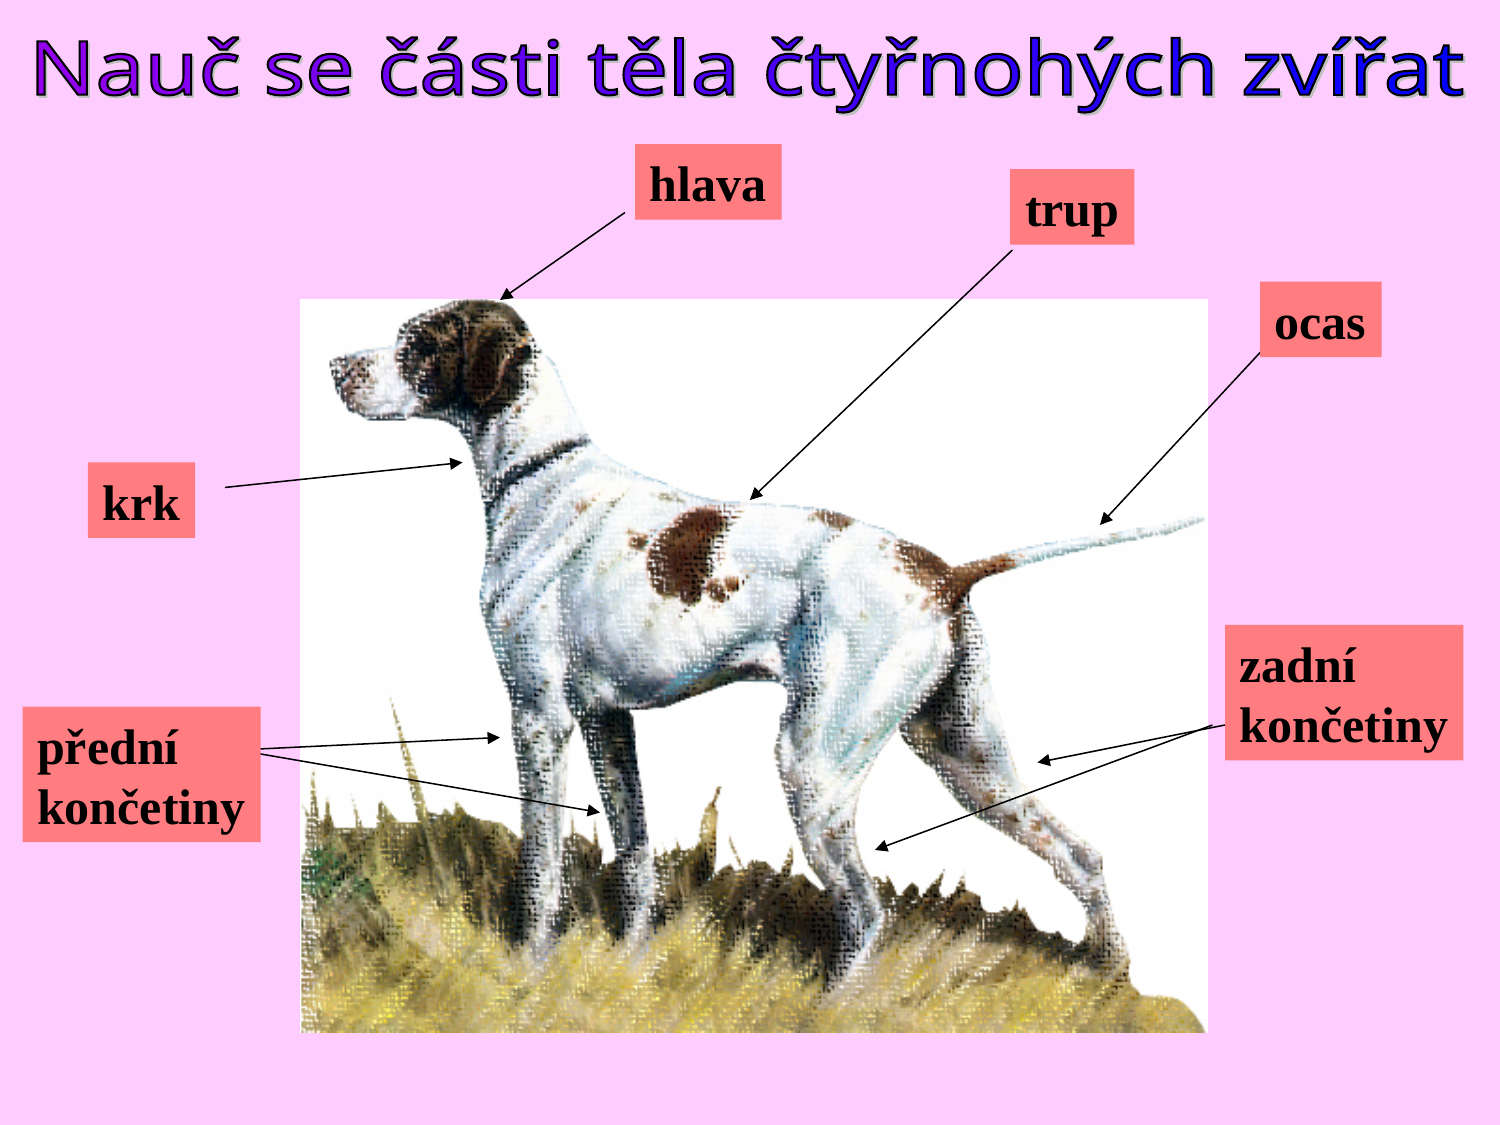

Nauč se části těla čtyřnohých zvířat
hlava
trup
ocas
krk
zadní
končetiny
přední
končetiny